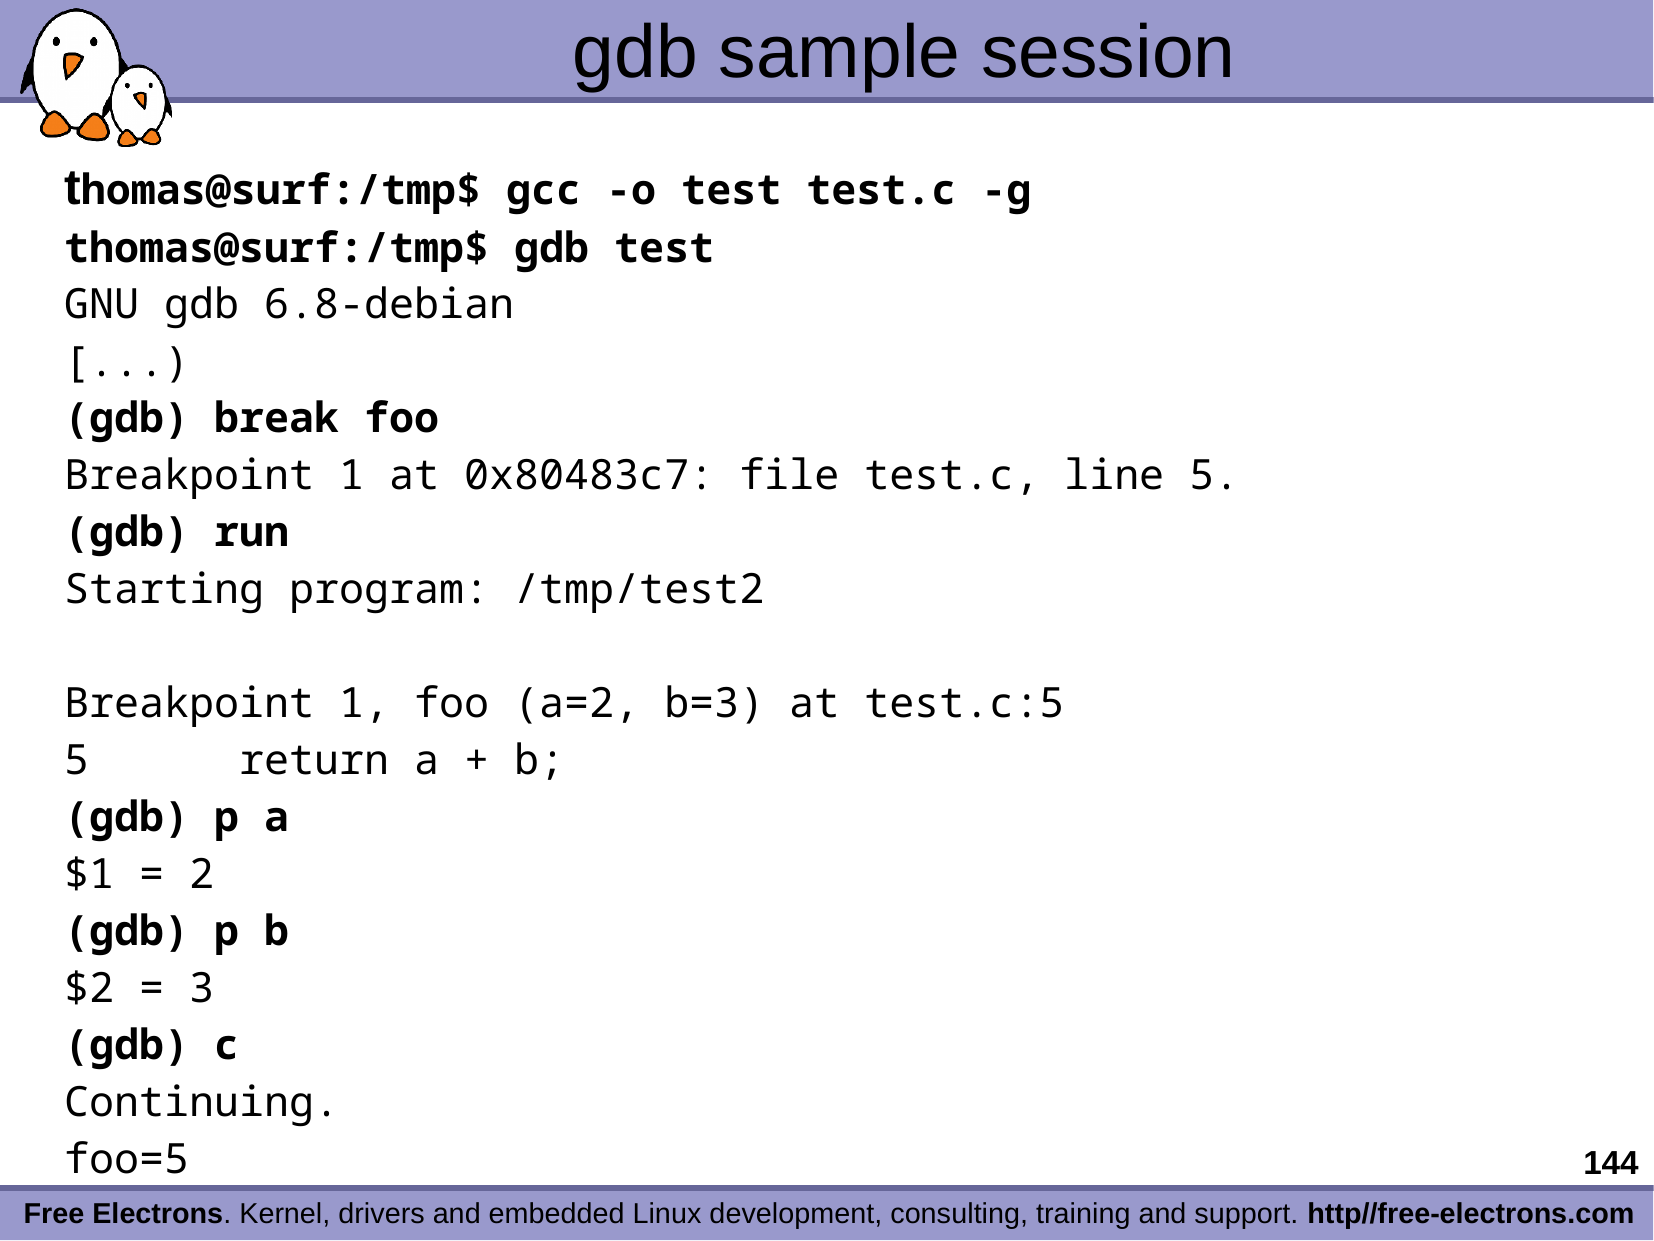

# gdb sample session
thomas@surf:/tmp$ gcc -o test test.c -g
thomas@surf:/tmp$ gdb test
GNU gdb 6.8-debian
[...)
(gdb) break foo
Breakpoint 1 at 0x80483c7: file test.c, line 5.
(gdb) run
Starting program: /tmp/test2
Breakpoint 1, foo (a=2, b=3) at test.c:5
5	 return a + b;
(gdb) p a
$1 = 2
(gdb) p b
$2 = 3
(gdb) c
Continuing.
foo=5
Program exited normally.